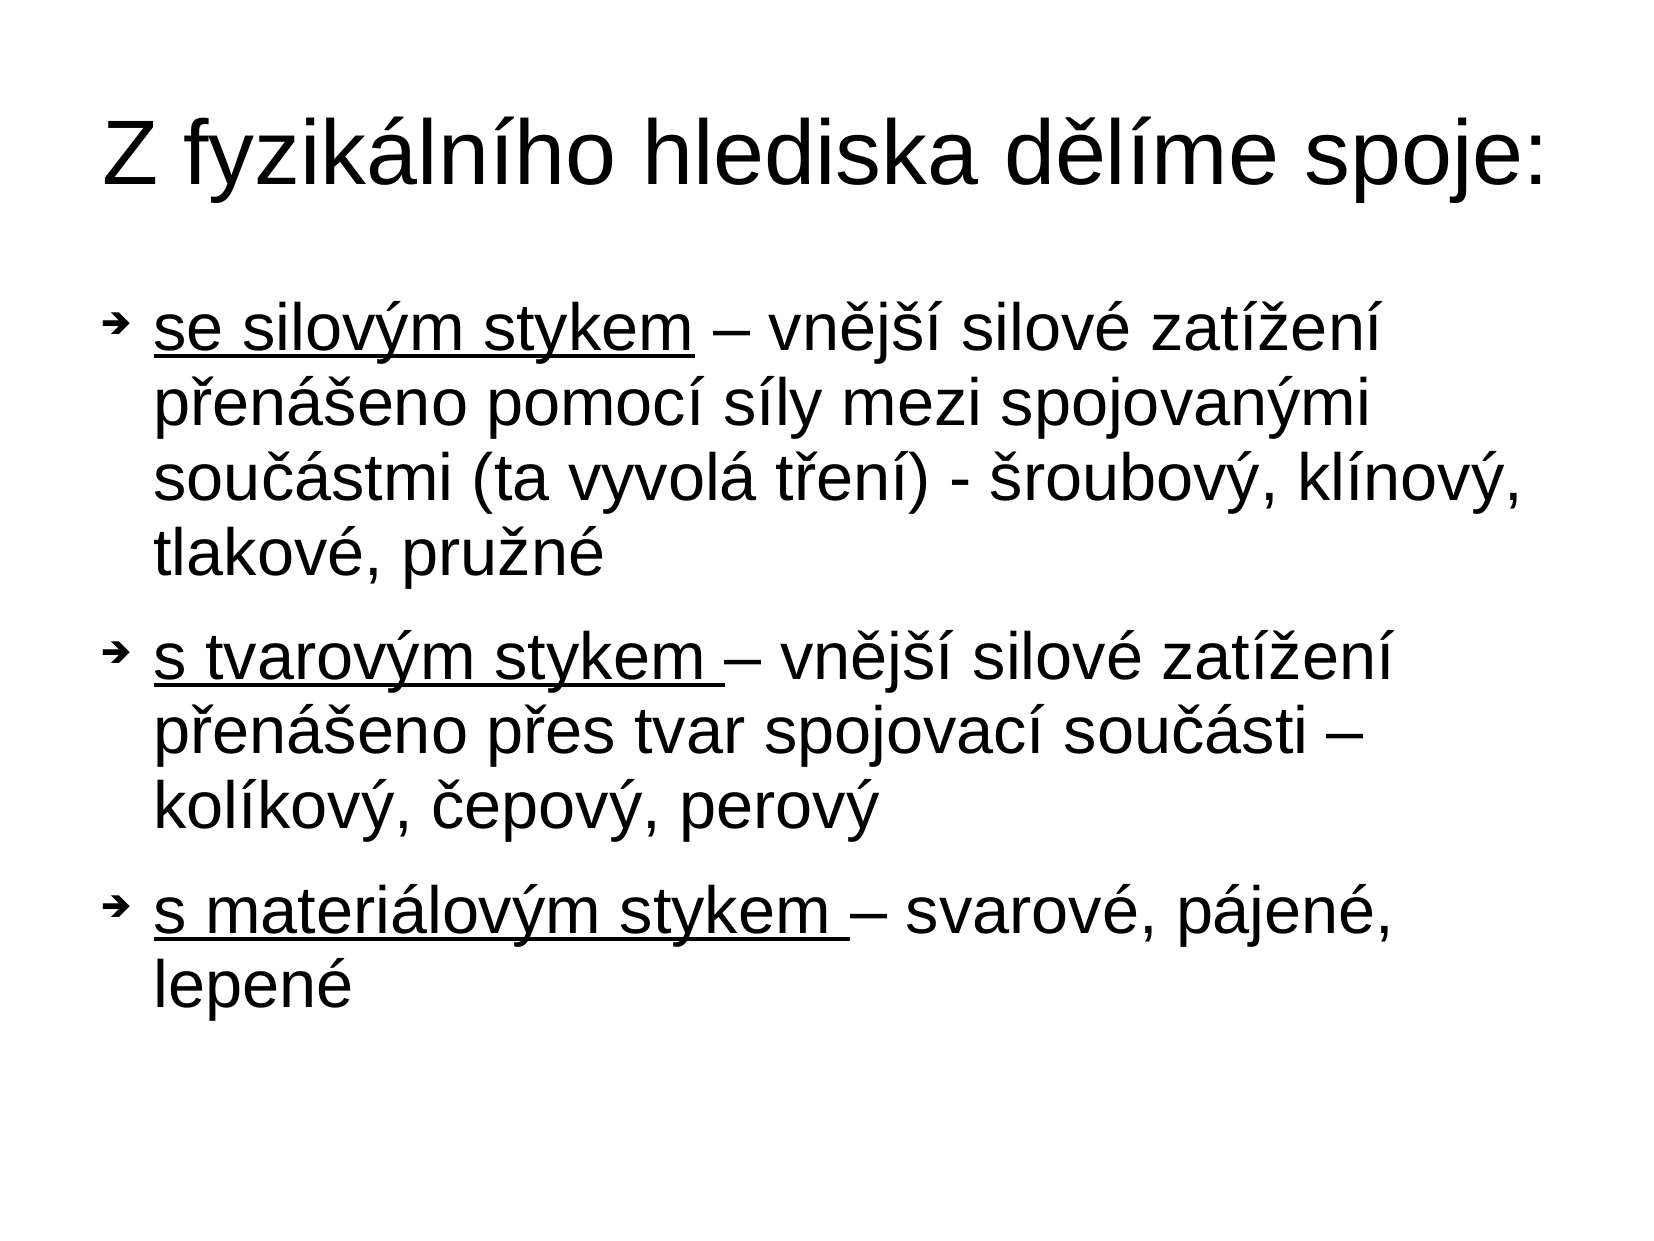

# Z fyzikálního hlediska dělíme spoje:
se silovým stykem – vnější silové zatížení přenášeno pomocí síly mezi spojovanými součástmi (ta vyvolá tření) - šroubový, klínový, tlakové, pružné
s tvarovým stykem – vnější silové zatížení přenášeno přes tvar spojovací součásti – kolíkový, čepový, perový
s materiálovým stykem – svarové, pájené, lepené